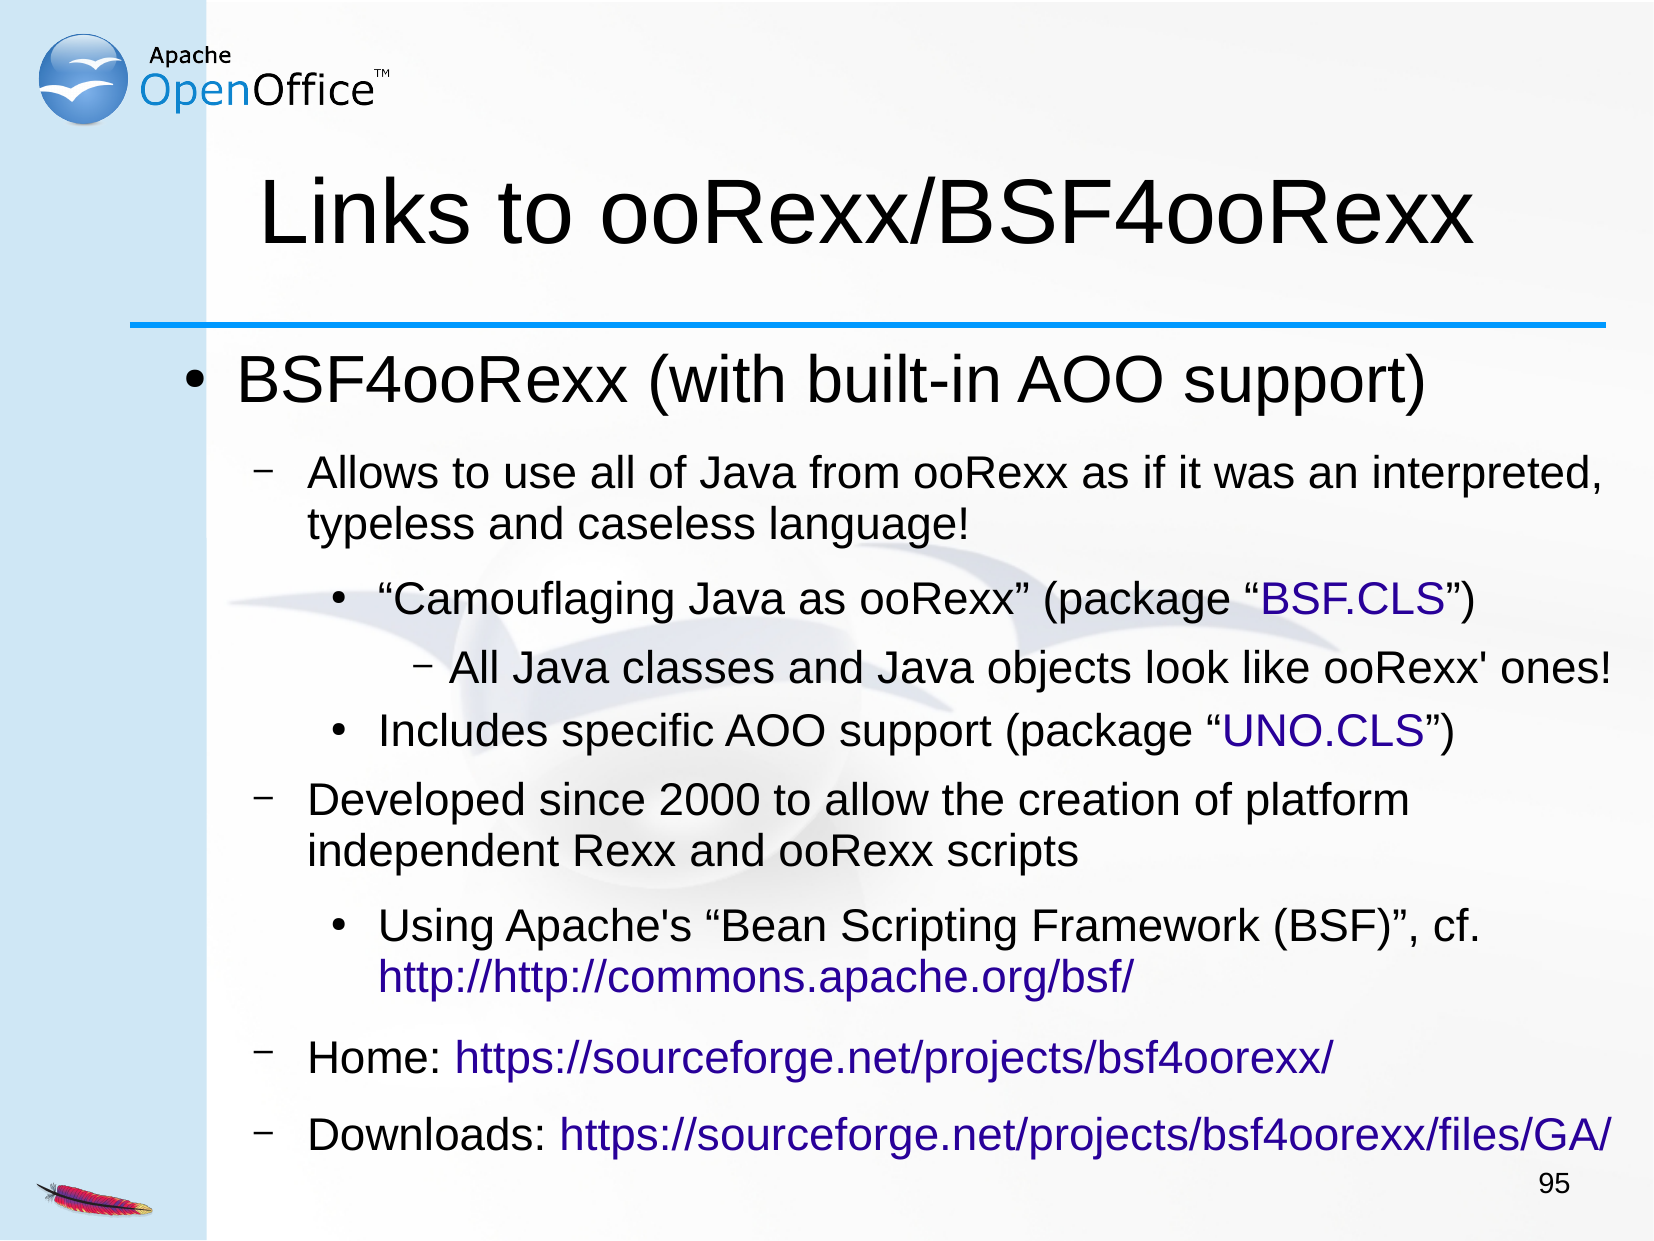

# Links to ooRexx/BSF4ooRexx
BSF4ooRexx (with built-in AOO support)
Allows to use all of Java from ooRexx as if it was an interpreted, typeless and caseless language!
“Camouflaging Java as ooRexx” (package “BSF.CLS”)
All Java classes and Java objects look like ooRexx' ones!
Includes specific AOO support (package “UNO.CLS”)
Developed since 2000 to allow the creation of platform independent Rexx and ooRexx scripts
Using Apache's “Bean Scripting Framework (BSF)”, cf. http://http://commons.apache.org/bsf/
Home: https://sourceforge.net/projects/bsf4oorexx/
Downloads: https://sourceforge.net/projects/bsf4oorexx/files/GA/
95